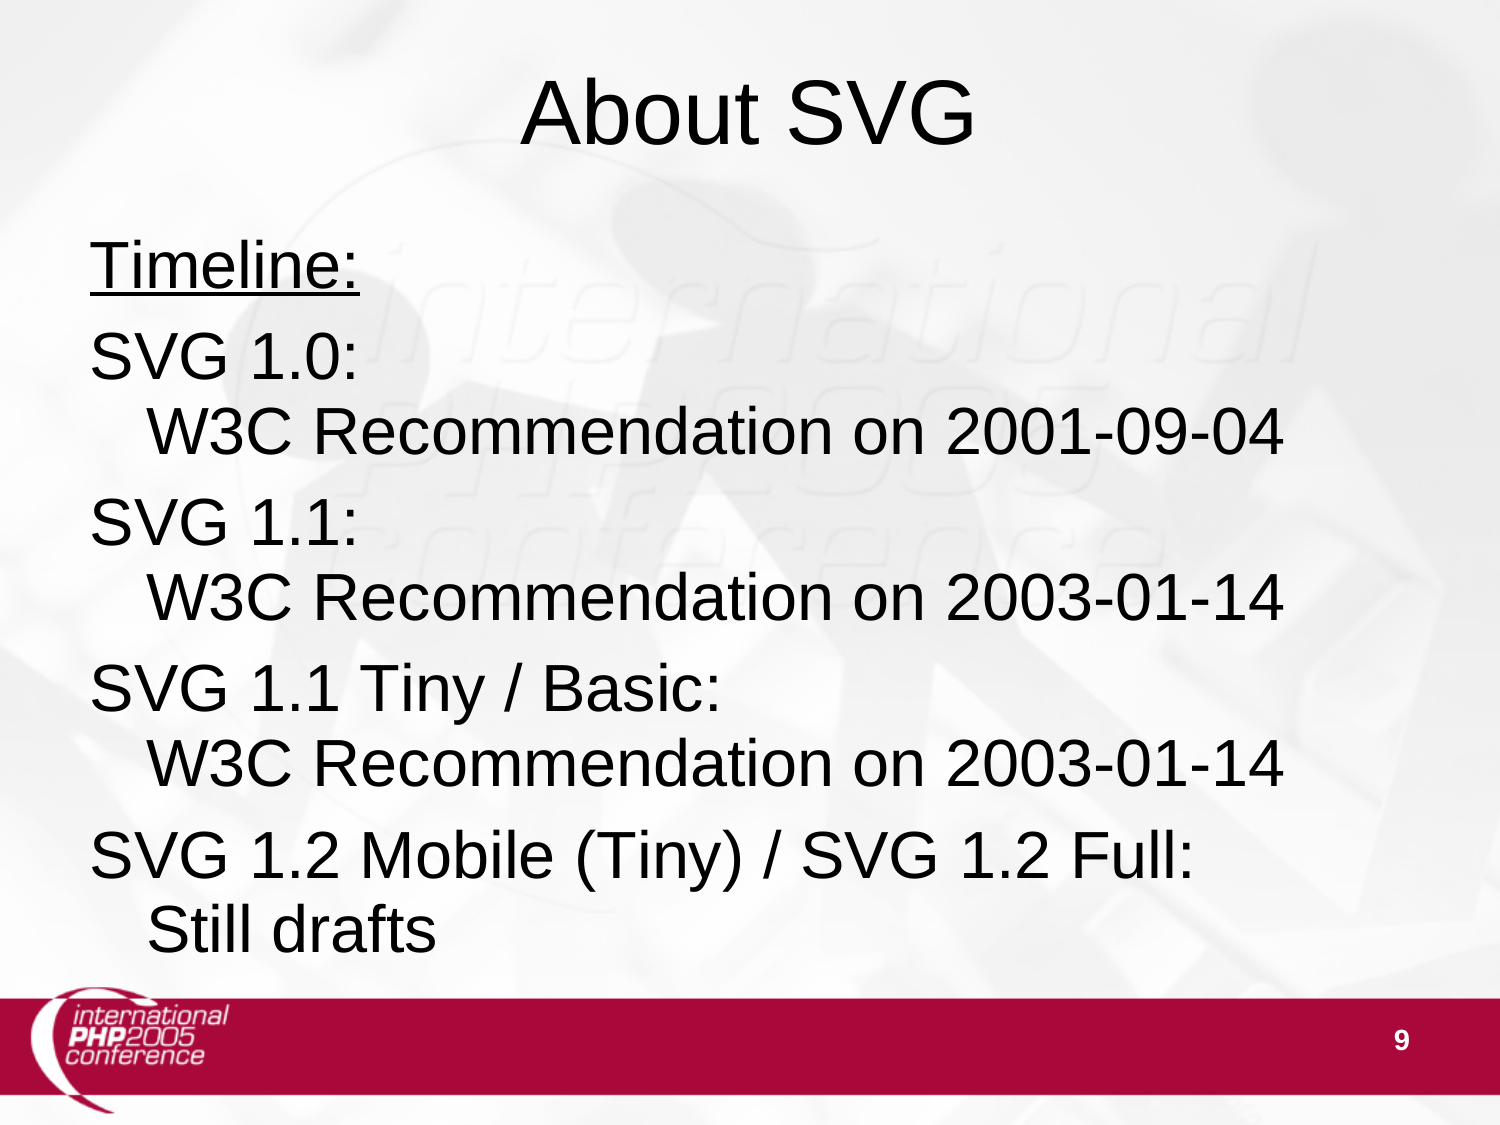

# About SVG
Timeline:
SVG 1.0:
W3C Recommendation on 2001-09-04
SVG 1.1:
W3C Recommendation on 2003-01-14
SVG 1.1 Tiny / Basic:
W3C Recommendation on 2003-01-14
SVG 1.2 Mobile (Tiny) / SVG 1.2 Full:
Still drafts
9